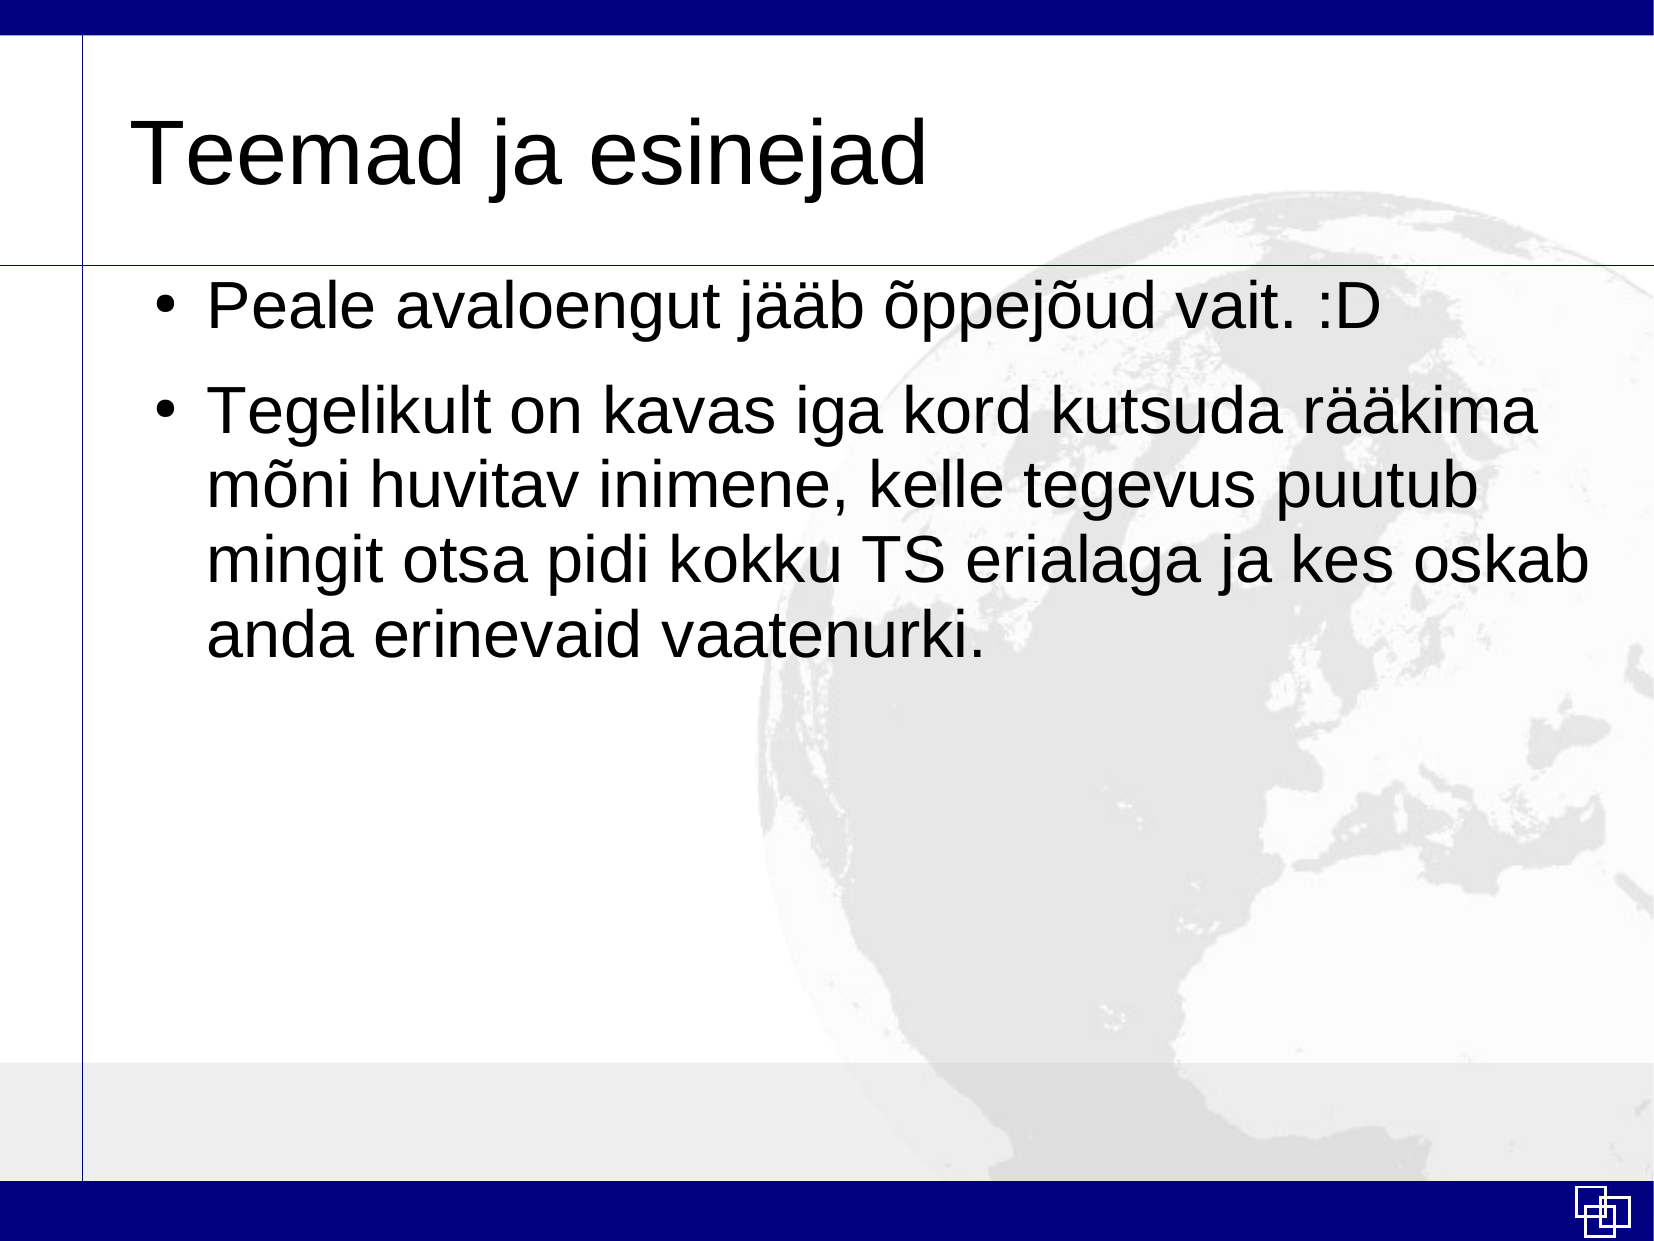

# Teemad ja esinejad
Peale avaloengut jääb õppejõud vait. :D
Tegelikult on kavas iga kord kutsuda rääkima mõni huvitav inimene, kelle tegevus puutub mingit otsa pidi kokku TS erialaga ja kes oskab anda erinevaid vaatenurki.